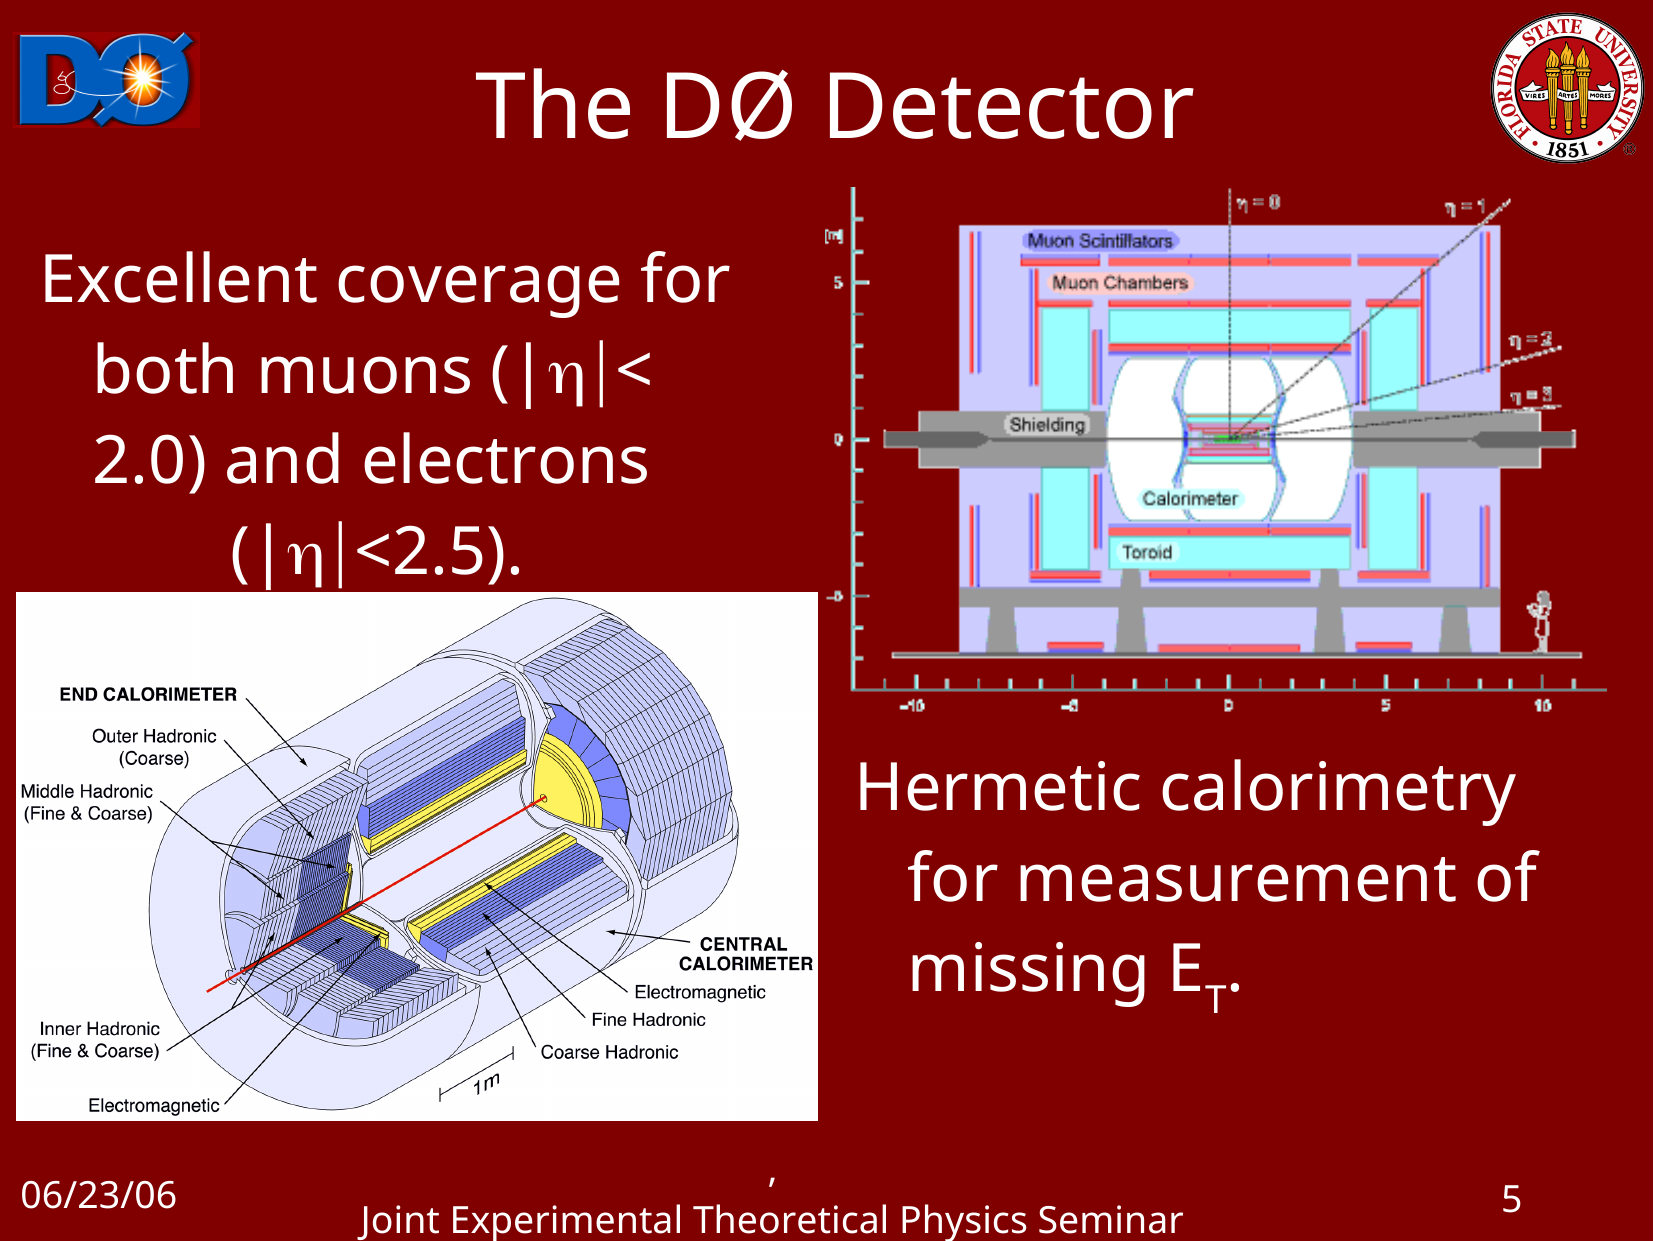

The DØ Detector
# Excellent coverage for both muons (|h|< 2.0) and electrons (|h|<2.5).
Hermetic calorimetry for measurement of missing ET.